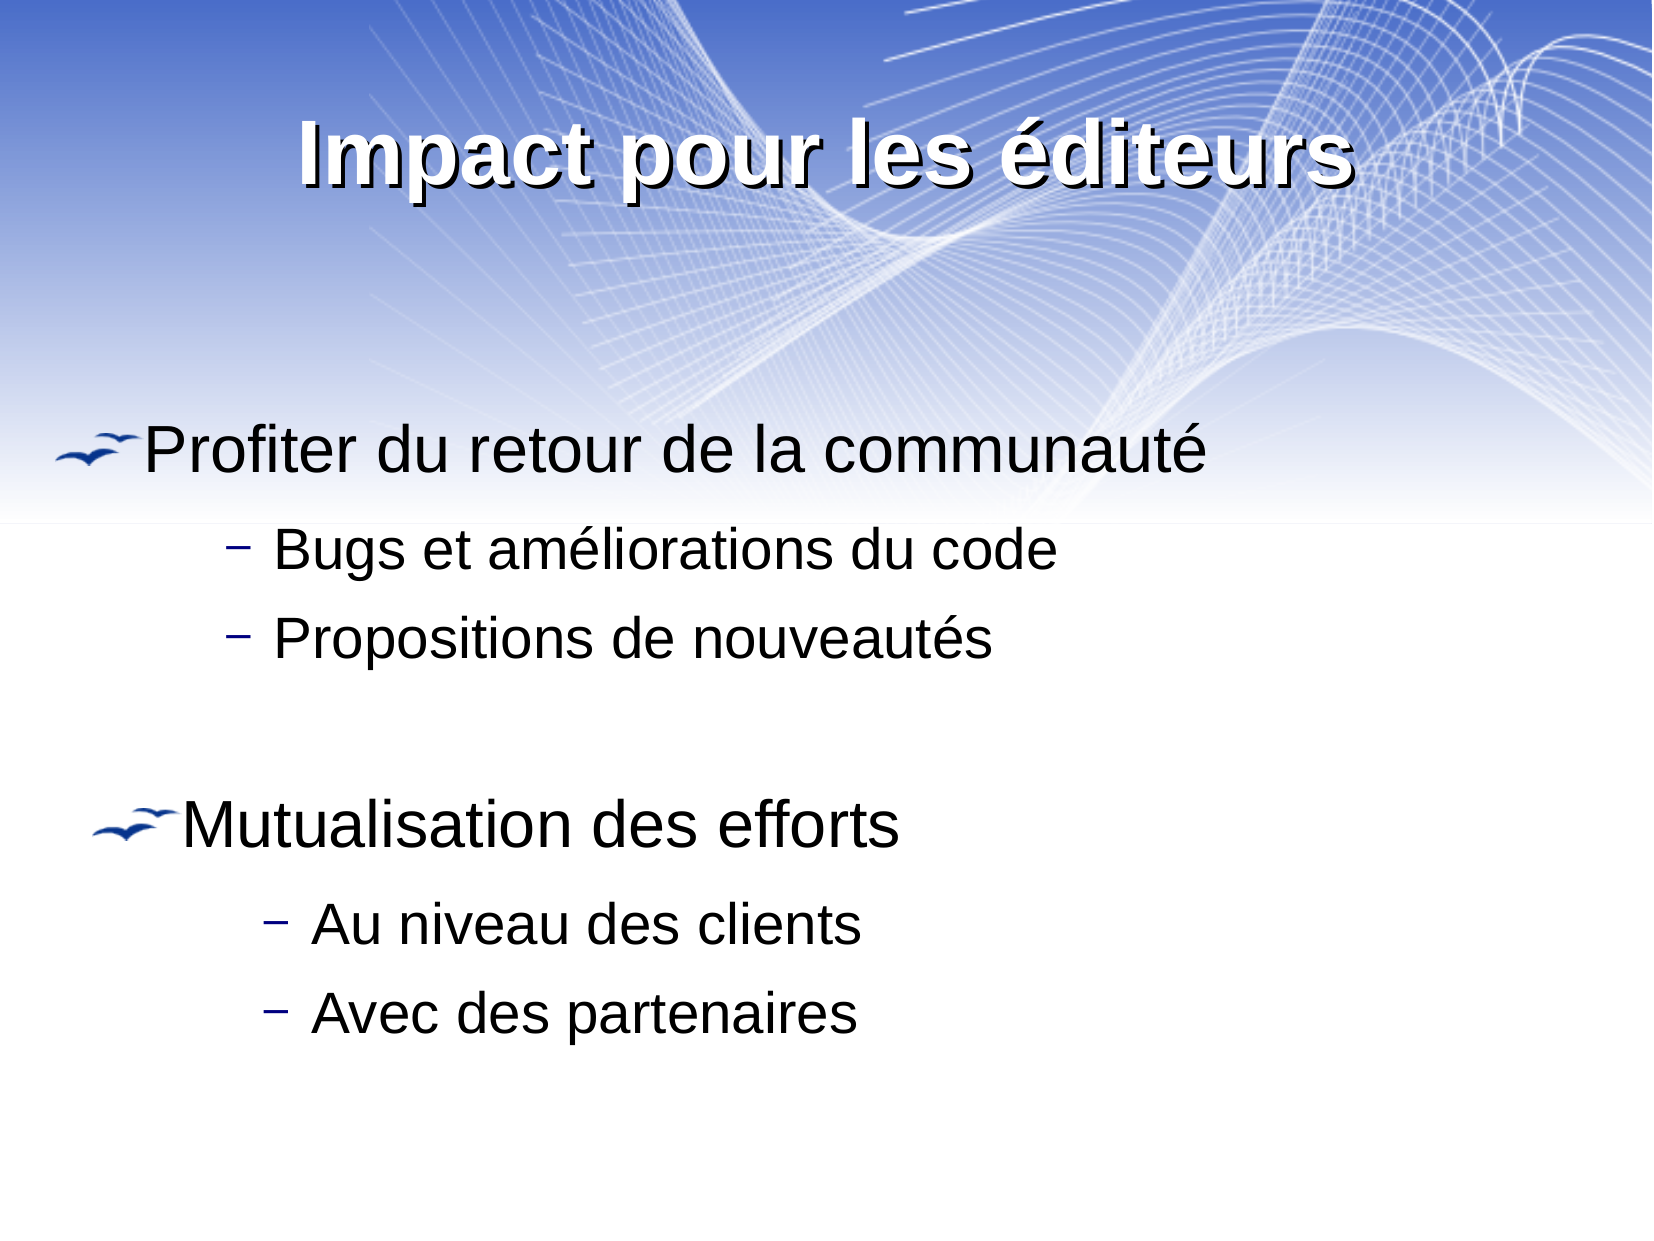

# Impact pour les éditeurs
Profiter du retour de la communauté
Bugs et améliorations du code
Propositions de nouveautés
Mutualisation des efforts
Au niveau des clients
Avec des partenaires